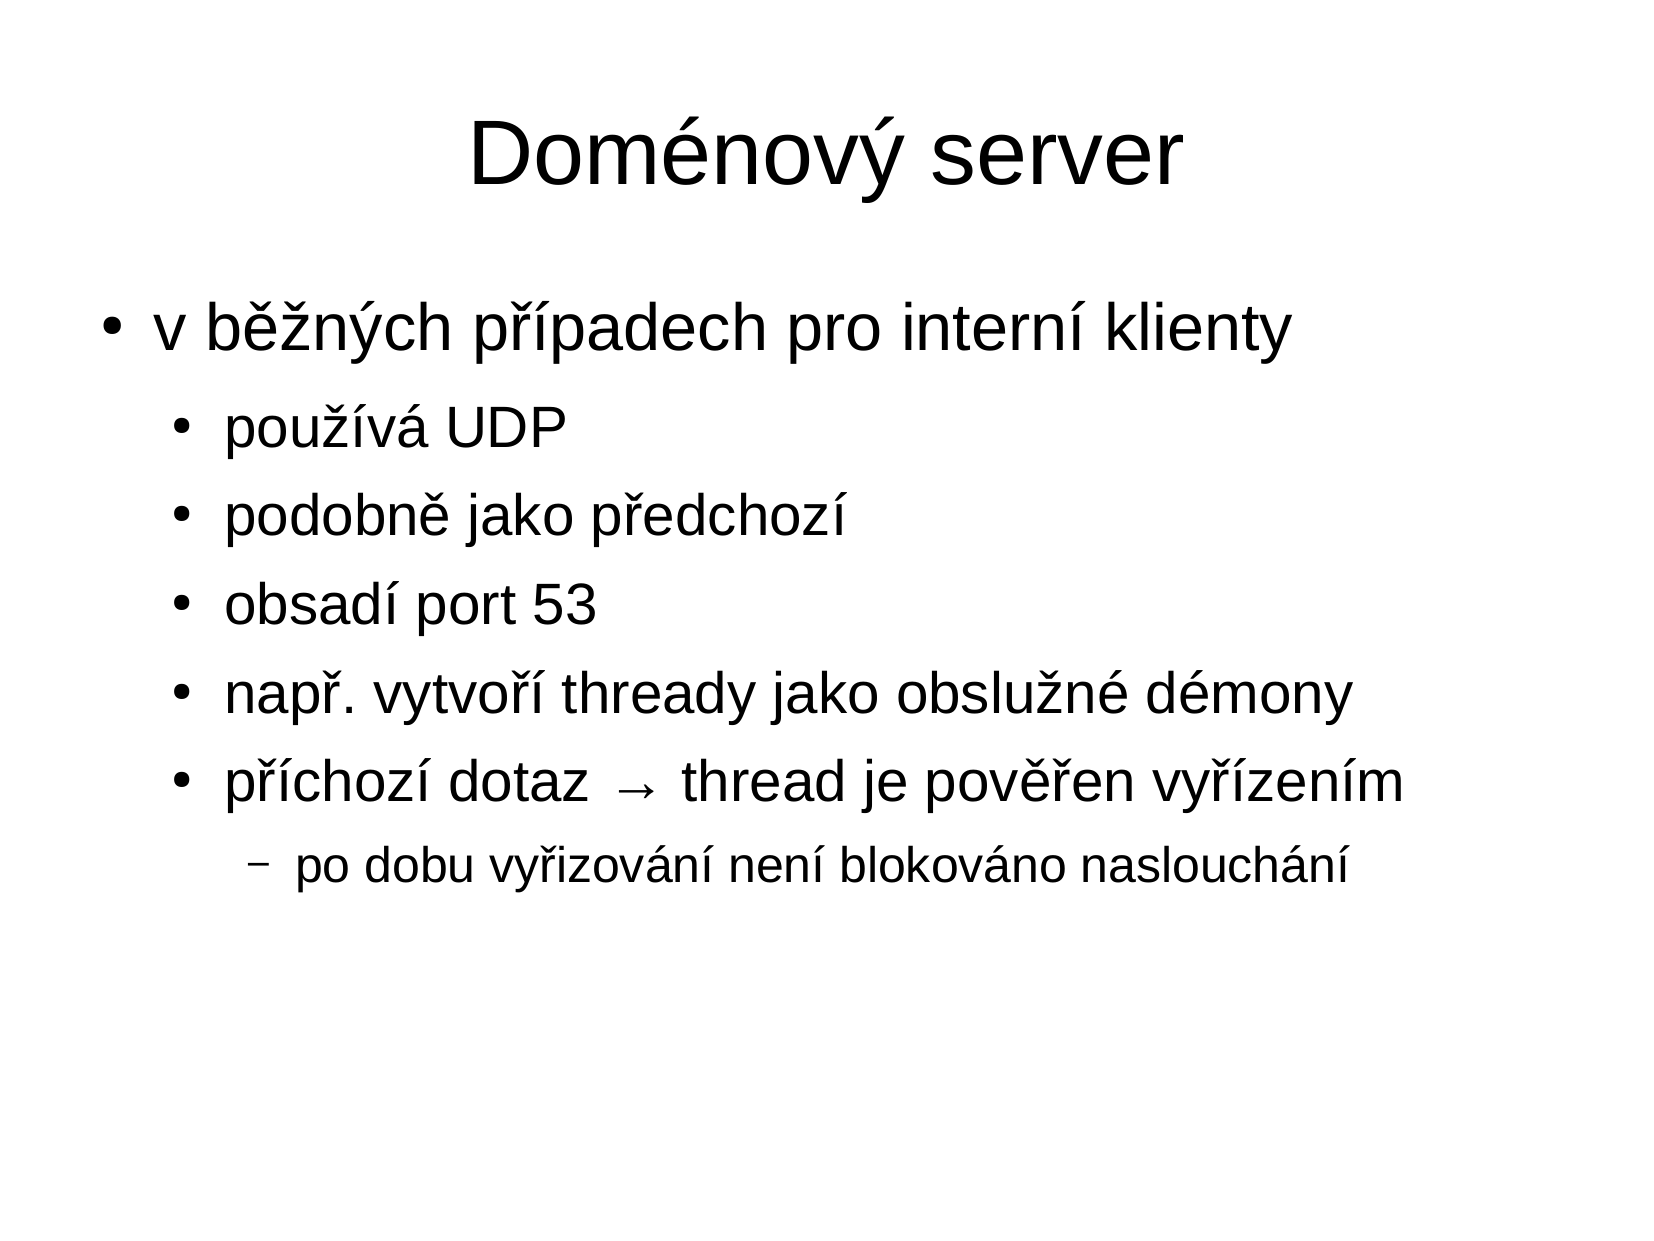

# Doménový server
v běžných případech pro interní klienty
používá UDP
podobně jako předchozí
obsadí port 53
např. vytvoří thready jako obslužné démony
příchozí dotaz → thread je pověřen vyřízením
po dobu vyřizování není blokováno naslouchání